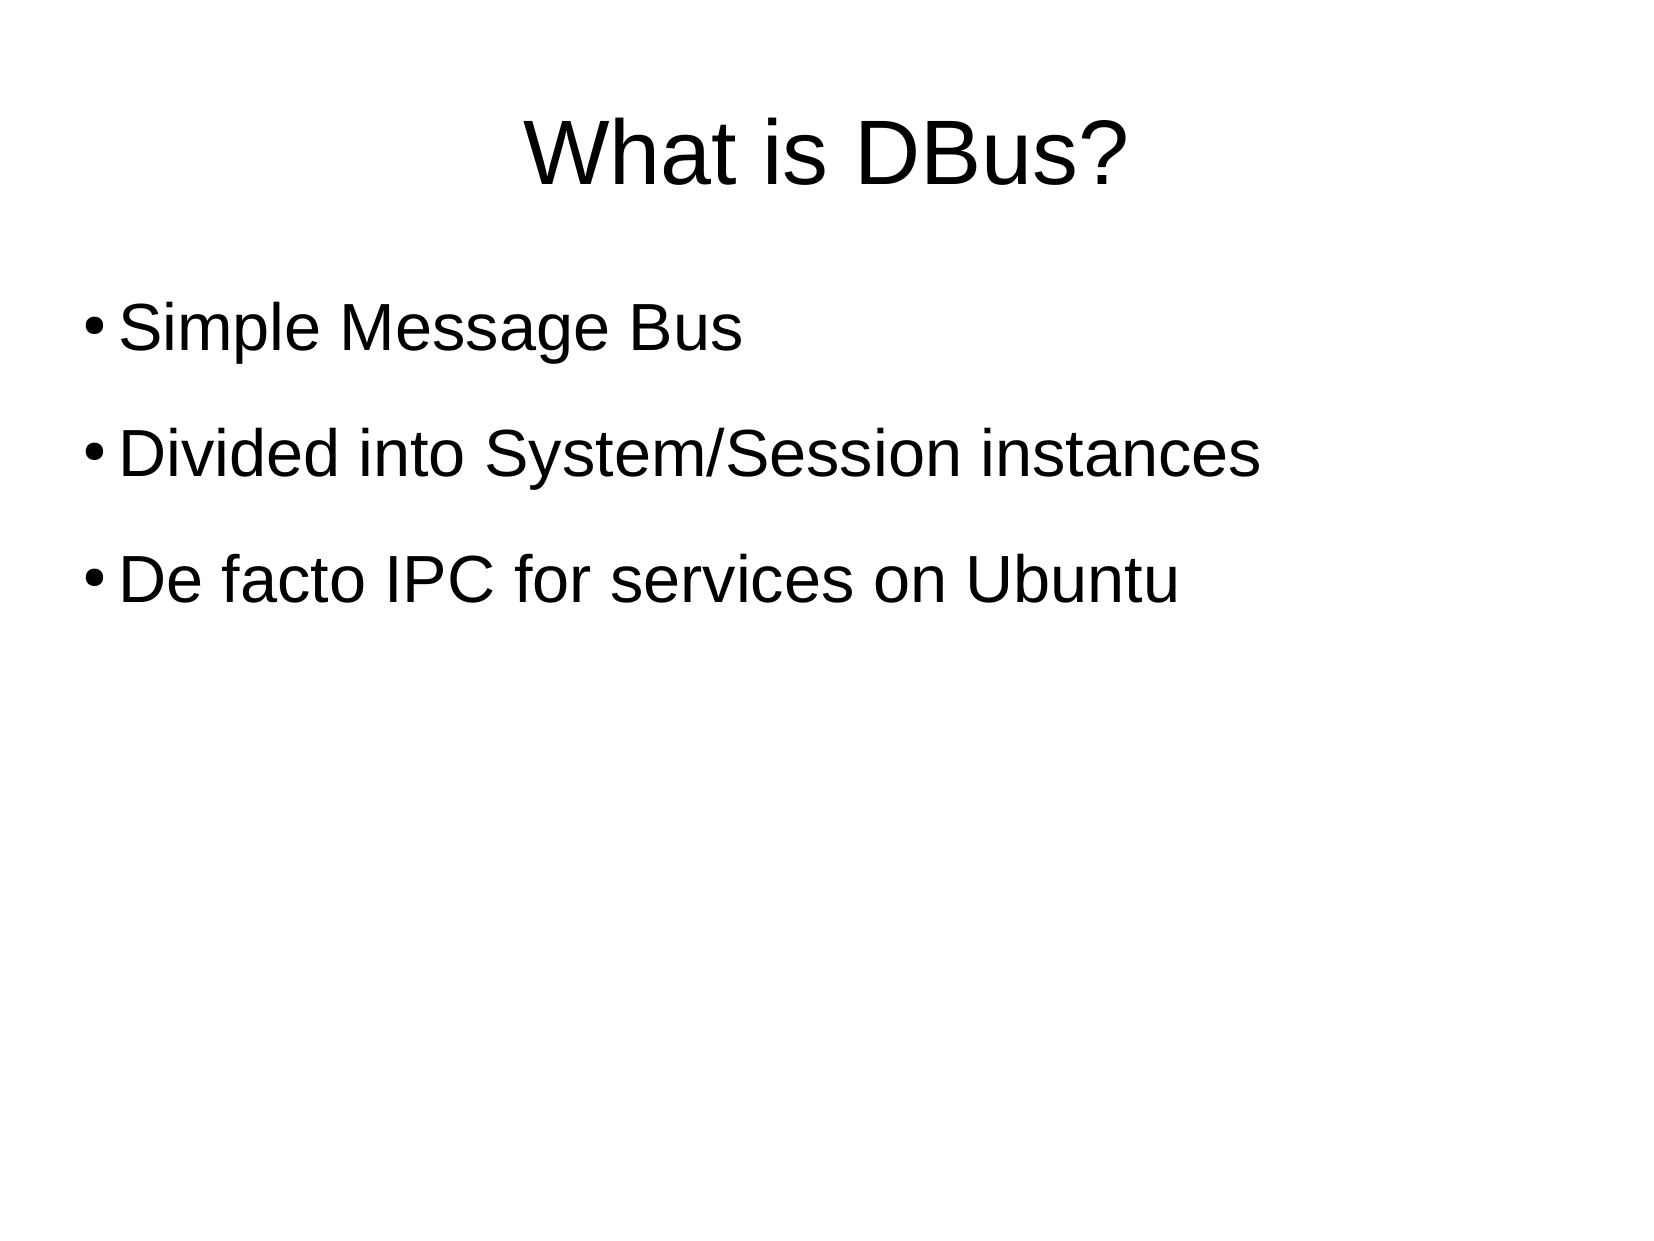

# What is DBus?
Simple Message Bus
Divided into System/Session instances
De facto IPC for services on Ubuntu